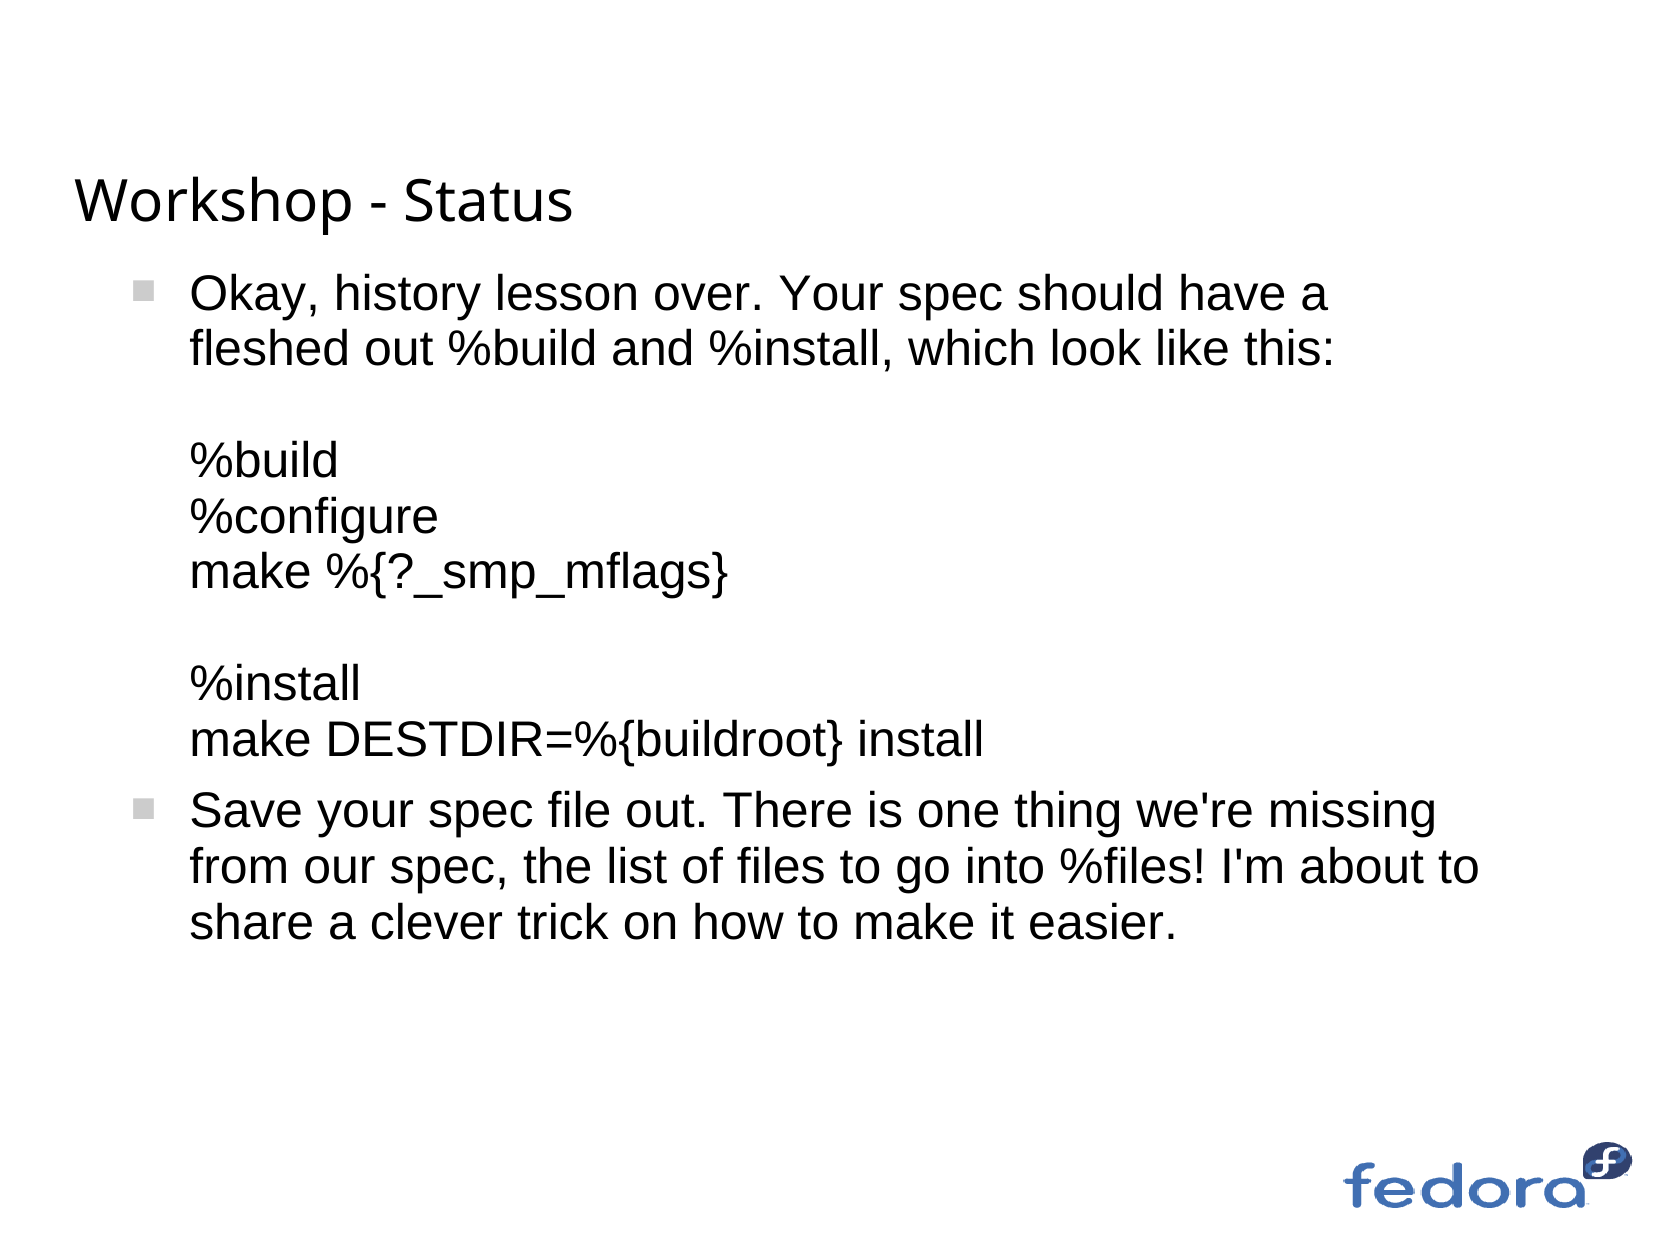

# Workshop - Status
Okay, history lesson over. Your spec should have a fleshed out %build and %install, which look like this:
%build
%configure
make %{?_smp_mflags}
%install
make DESTDIR=%{buildroot} install
Save your spec file out. There is one thing we're missing from our spec, the list of files to go into %files! I'm about to share a clever trick on how to make it easier.